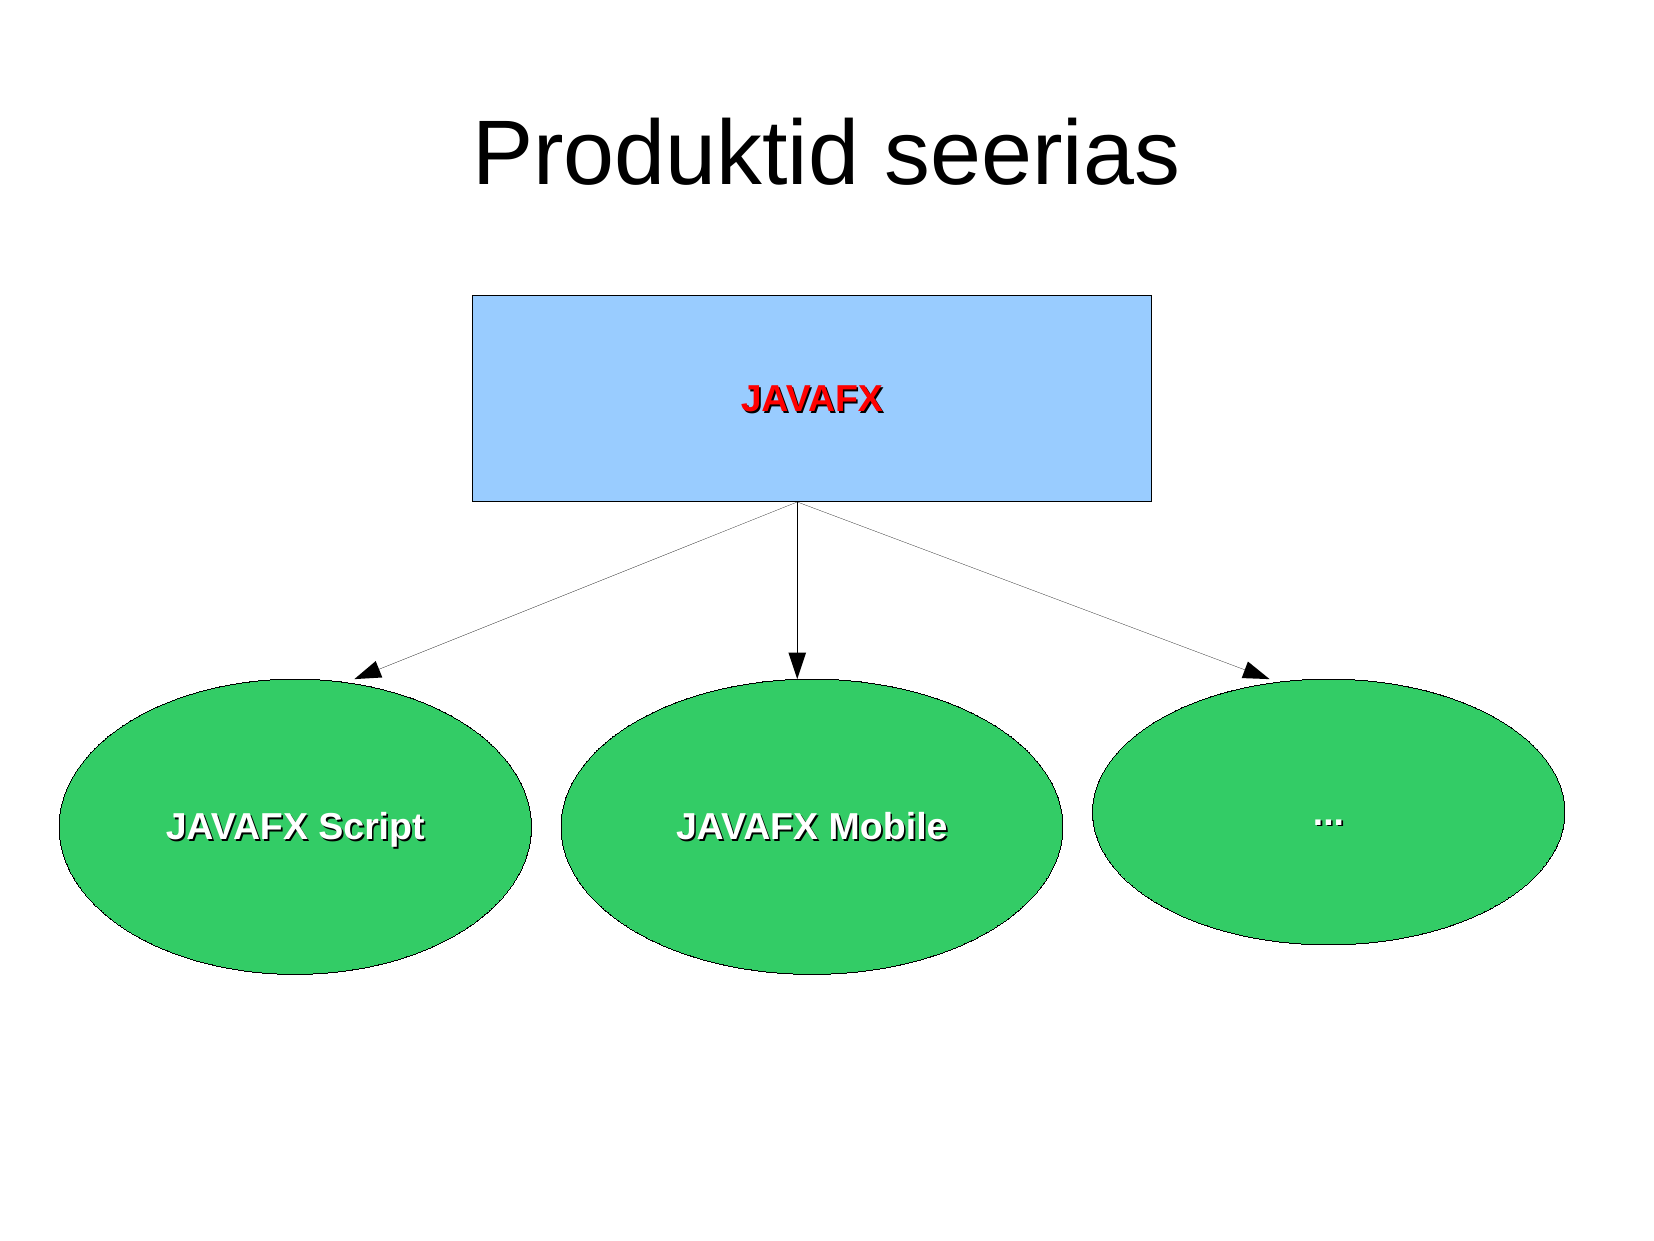

# Produktid seerias
JAVAFX
JAVAFX Script
JAVAFX Mobile
...